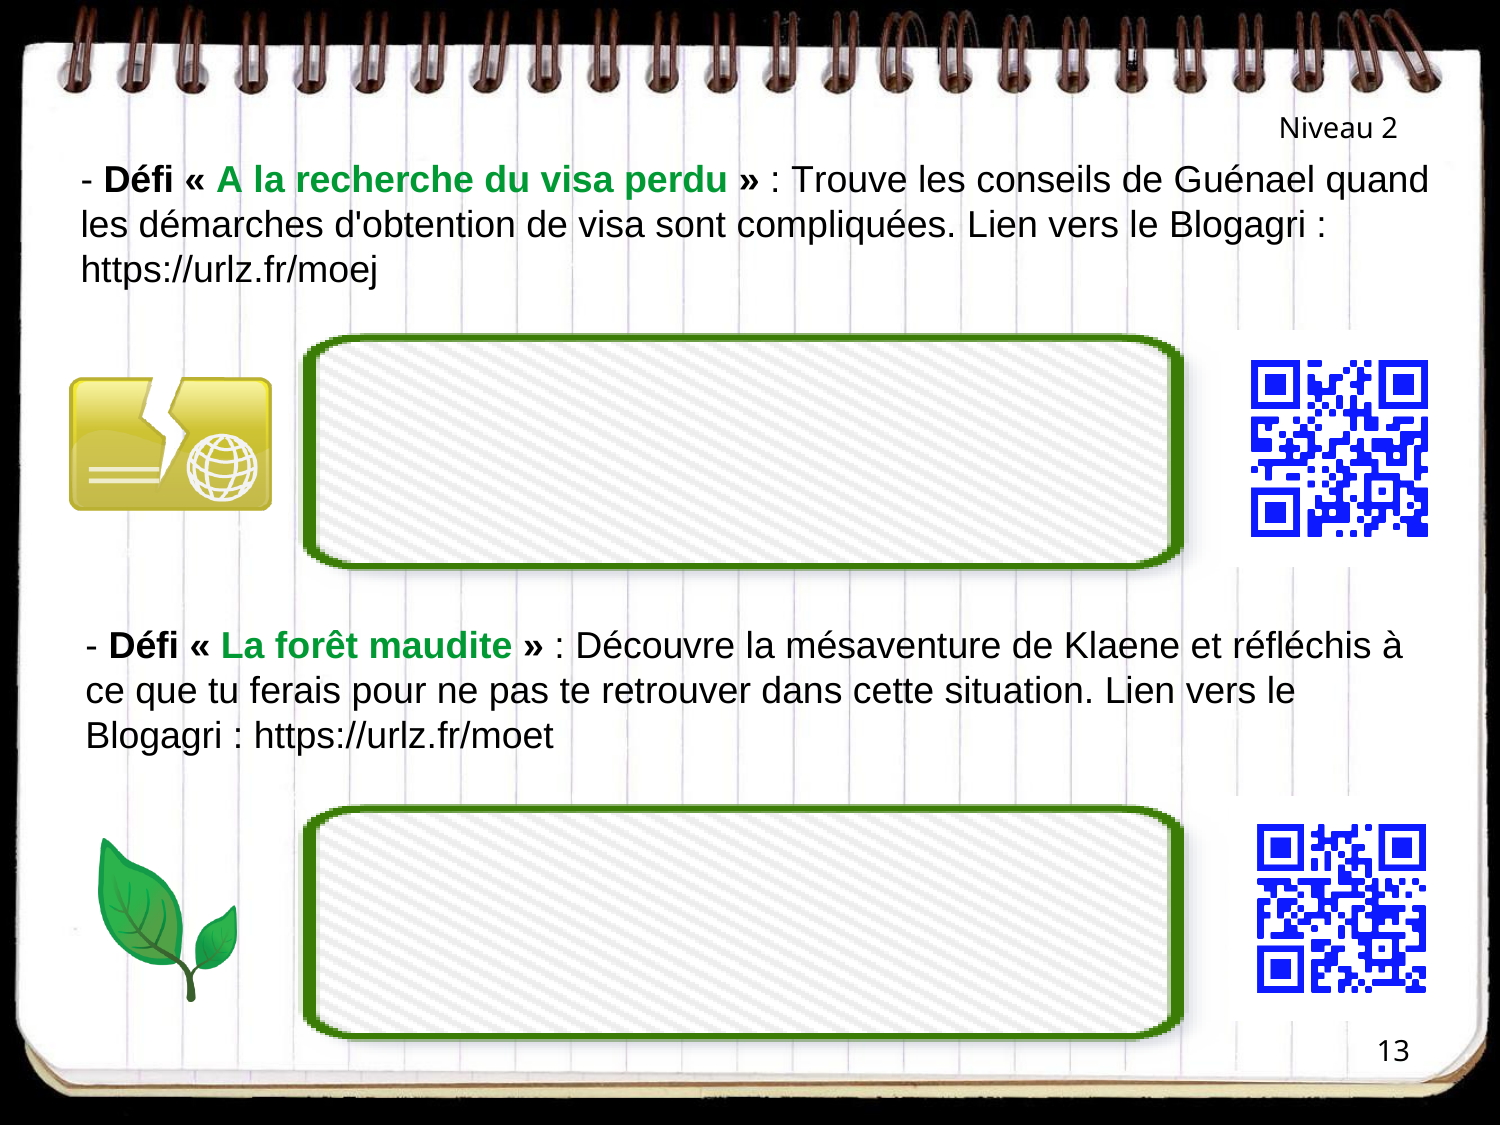

Niveau 2
- Défi « A la recherche du visa perdu » : Trouve les conseils de Guénael quand les démarches d'obtention de visa sont compliquées. Lien vers le Blogagri : https://urlz.fr/moej
- Défi « La forêt maudite » : Découvre la mésaventure de Klaene et réfléchis à ce que tu ferais pour ne pas te retrouver dans cette situation. Lien vers le Blogagri : https://urlz.fr/moet